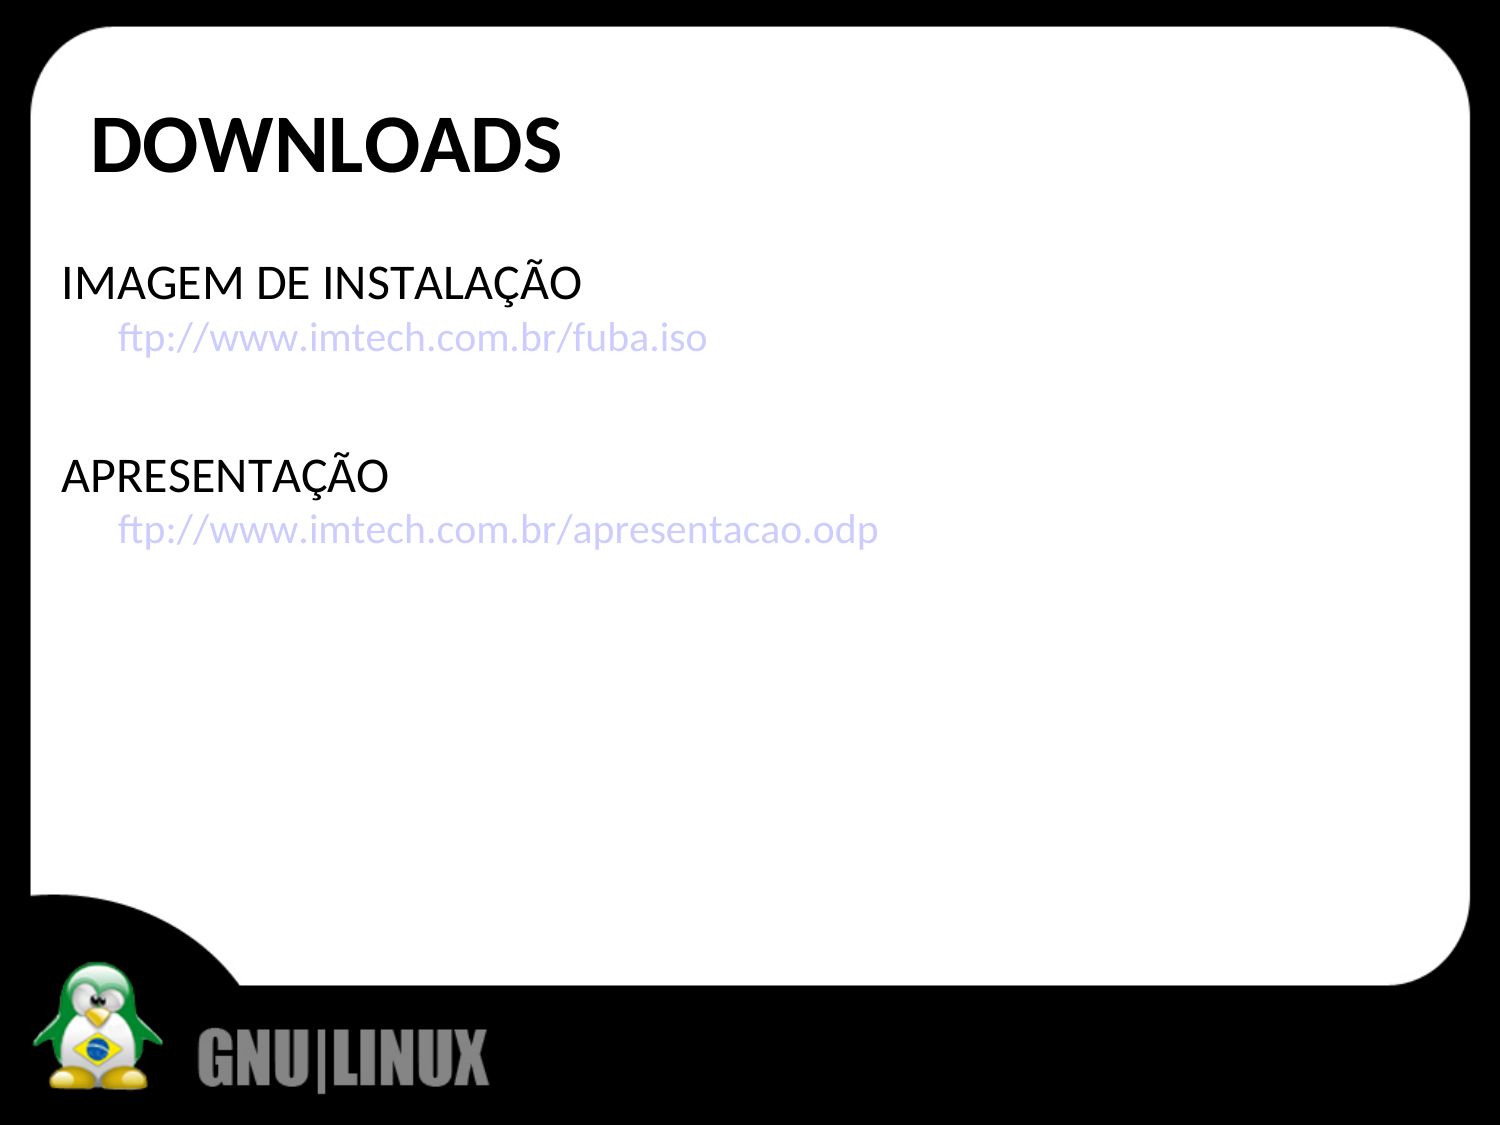

DOWNLOADS
IMAGEM DE INSTALAÇÃO
ftp://www.imtech.com.br/fuba.iso
APRESENTAÇÃO
ftp://www.imtech.com.br/apresentacao.odp